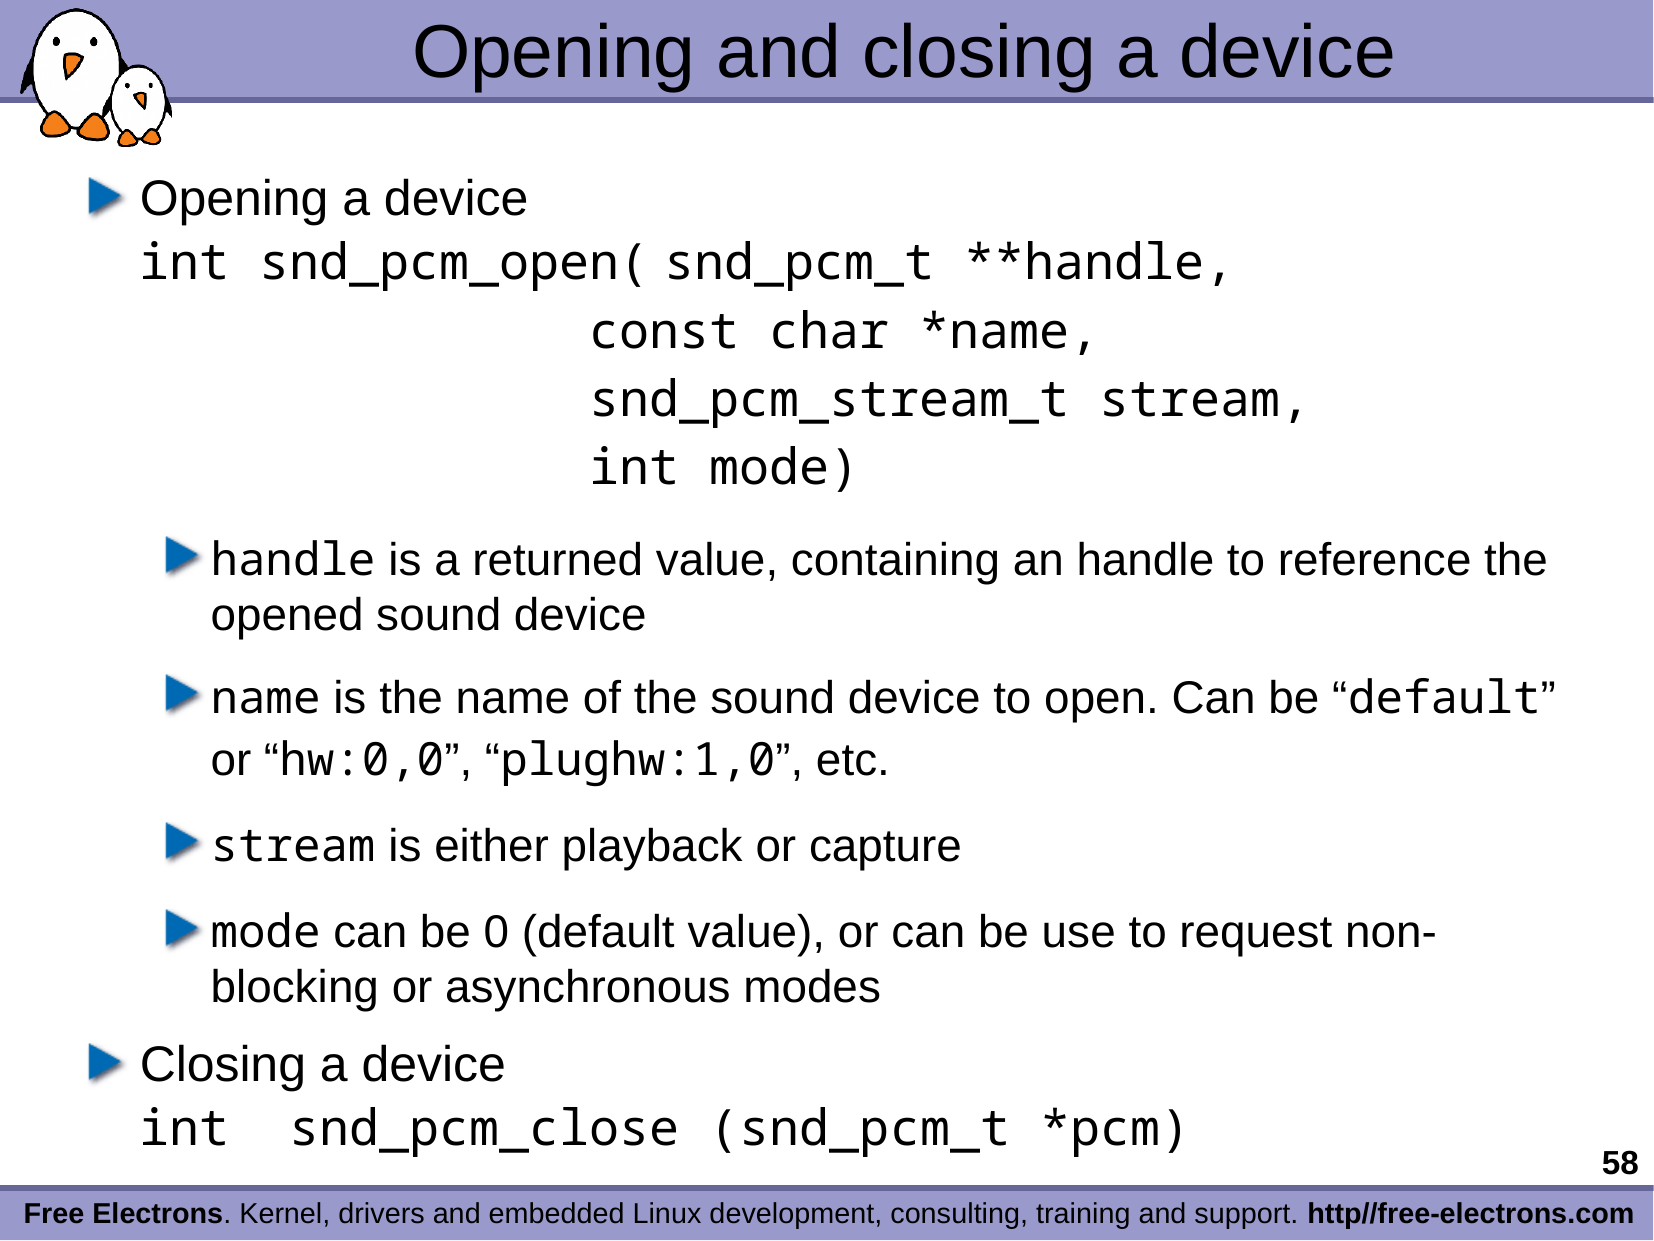

# Opening and closing a device
Opening a device
int snd_pcm_open(	snd_pcm_t **handle,
						const char *name,
						snd_pcm_stream_t stream,
						int mode)
handle is a returned value, containing an handle to reference the opened sound device
name is the name of the sound device to open. Can be “default” or “hw:0,0”, “plughw:1,0”, etc.
stream is either playback or capture
mode can be 0 (default value), or can be use to request non-blocking or asynchronous modes
Closing a device
int 	snd_pcm_close (snd_pcm_t *pcm)